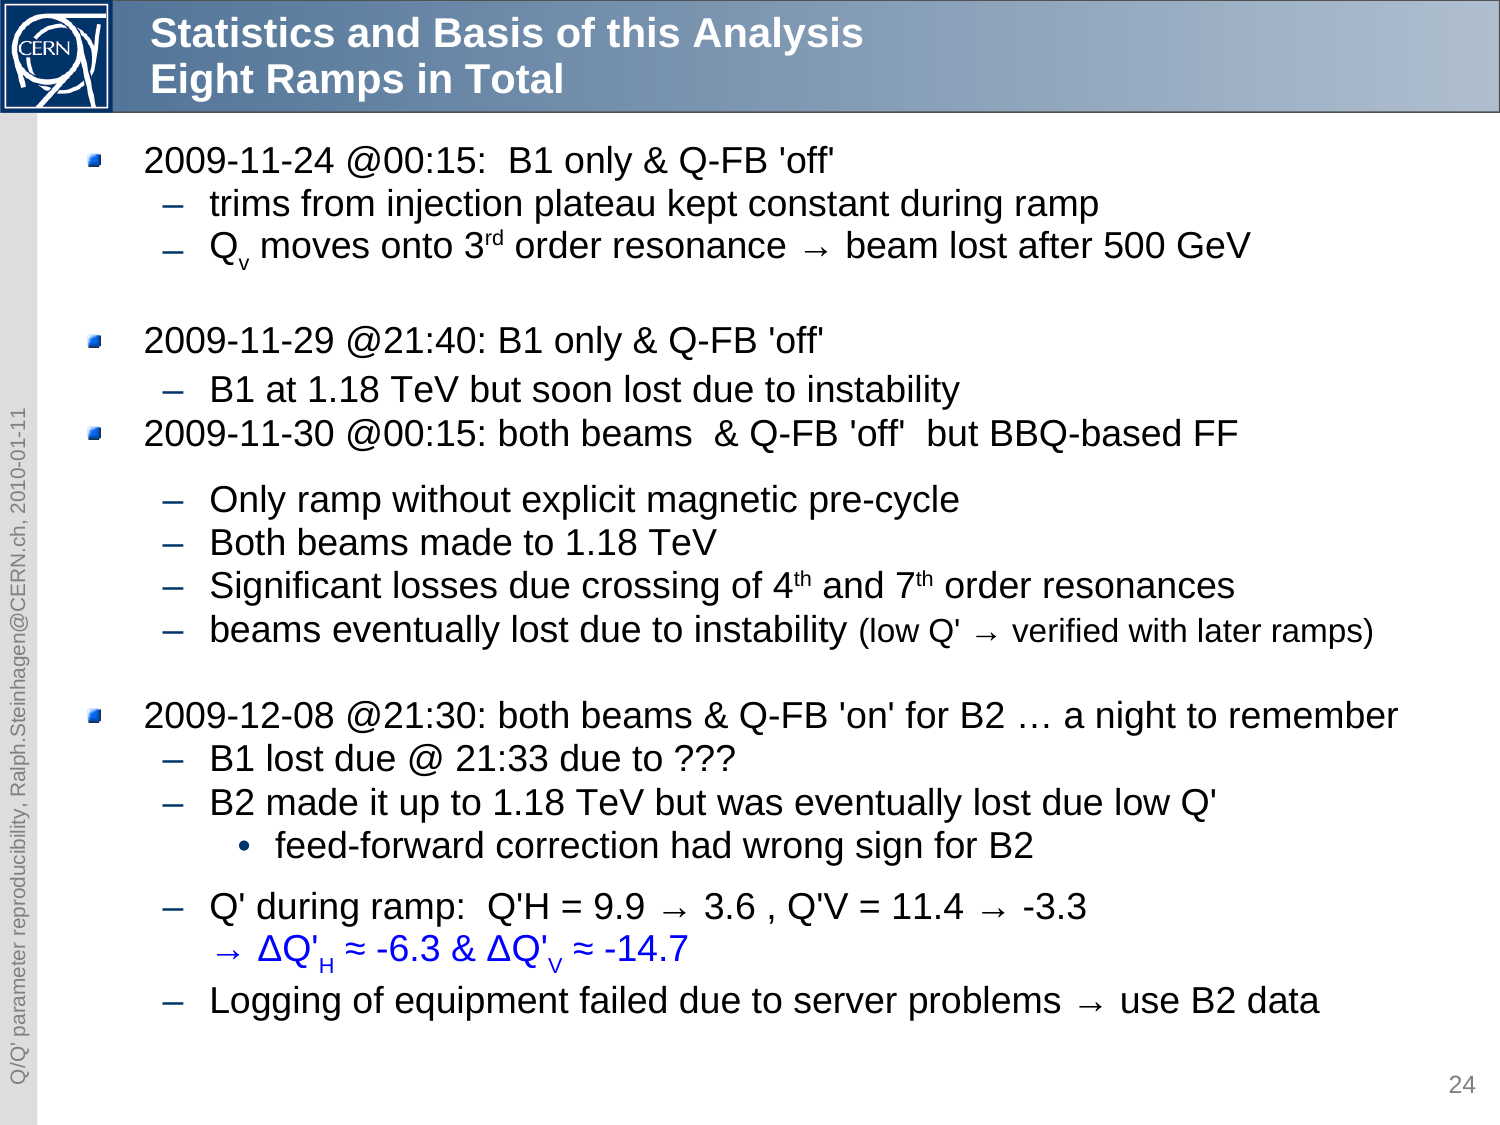

# Statistics and Basis of this Analysis Eight Ramps in Total
2009-11-24 @00:15: B1 only & Q-FB 'off'
trims from injection plateau kept constant during ramp
Qv moves onto 3rd order resonance → beam lost after 500 GeV
2009-11-29 @21:40: B1 only & Q-FB 'off'
B1 at 1.18 TeV but soon lost due to instability
2009-11-30 @00:15: both beams & Q-FB 'off' but BBQ-based FF
Only ramp without explicit magnetic pre-cycle
Both beams made to 1.18 TeV
Significant losses due crossing of 4th and 7th order resonances
beams eventually lost due to instability (low Q' → verified with later ramps)
2009-12-08 @21:30: both beams & Q-FB 'on' for B2 … a night to remember
B1 lost due @ 21:33 due to ???
B2 made it up to 1.18 TeV but was eventually lost due low Q'
feed-forward correction had wrong sign for B2
Q' during ramp: Q'H = 9.9 → 3.6 , Q'V = 11.4 → -3.3	 	 → ΔQ'H ≈ -6.3 & ΔQ'V ≈ -14.7
Logging of equipment failed due to server problems → use B2 data